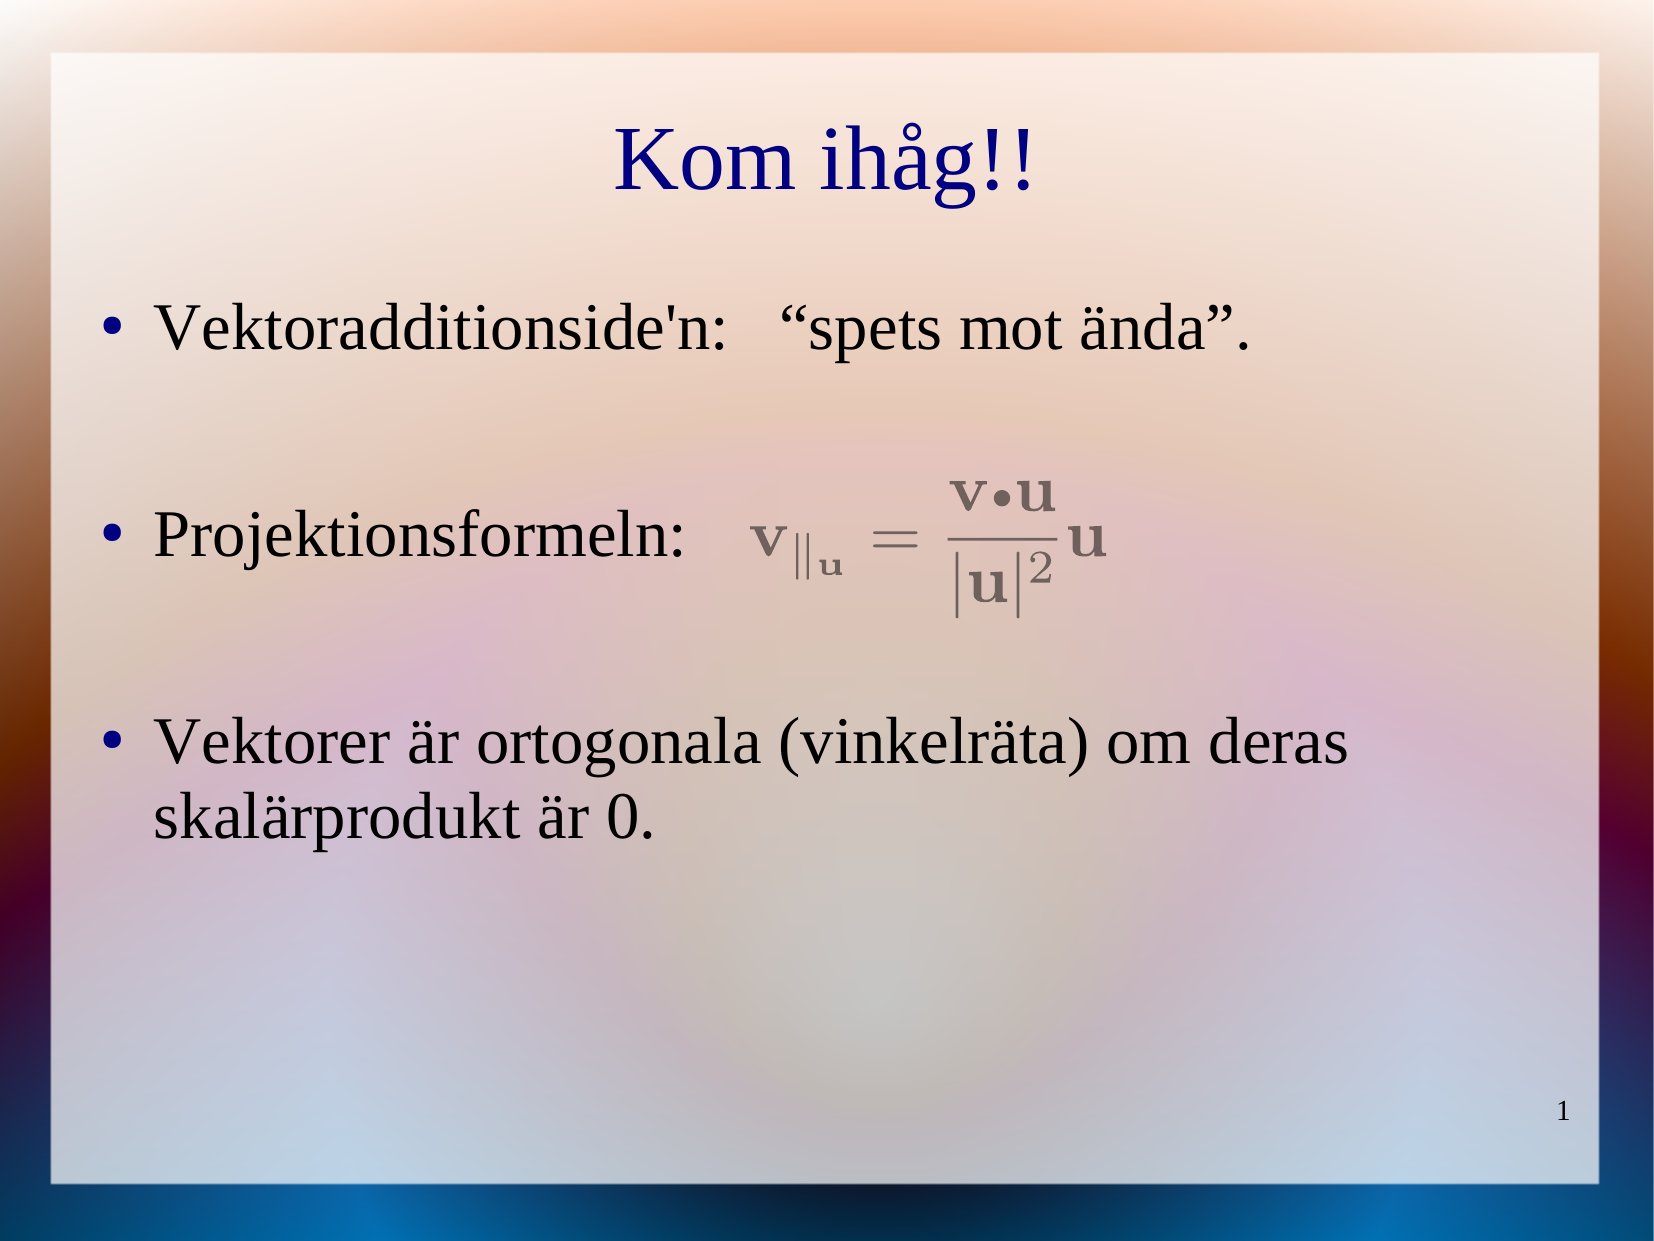

# Kom ihåg!!
Vektoradditionside'n: “spets mot ända”.
Projektionsformeln:
Vektorer är ortogonala (vinkelräta) om deras skalärprodukt är 0.
1